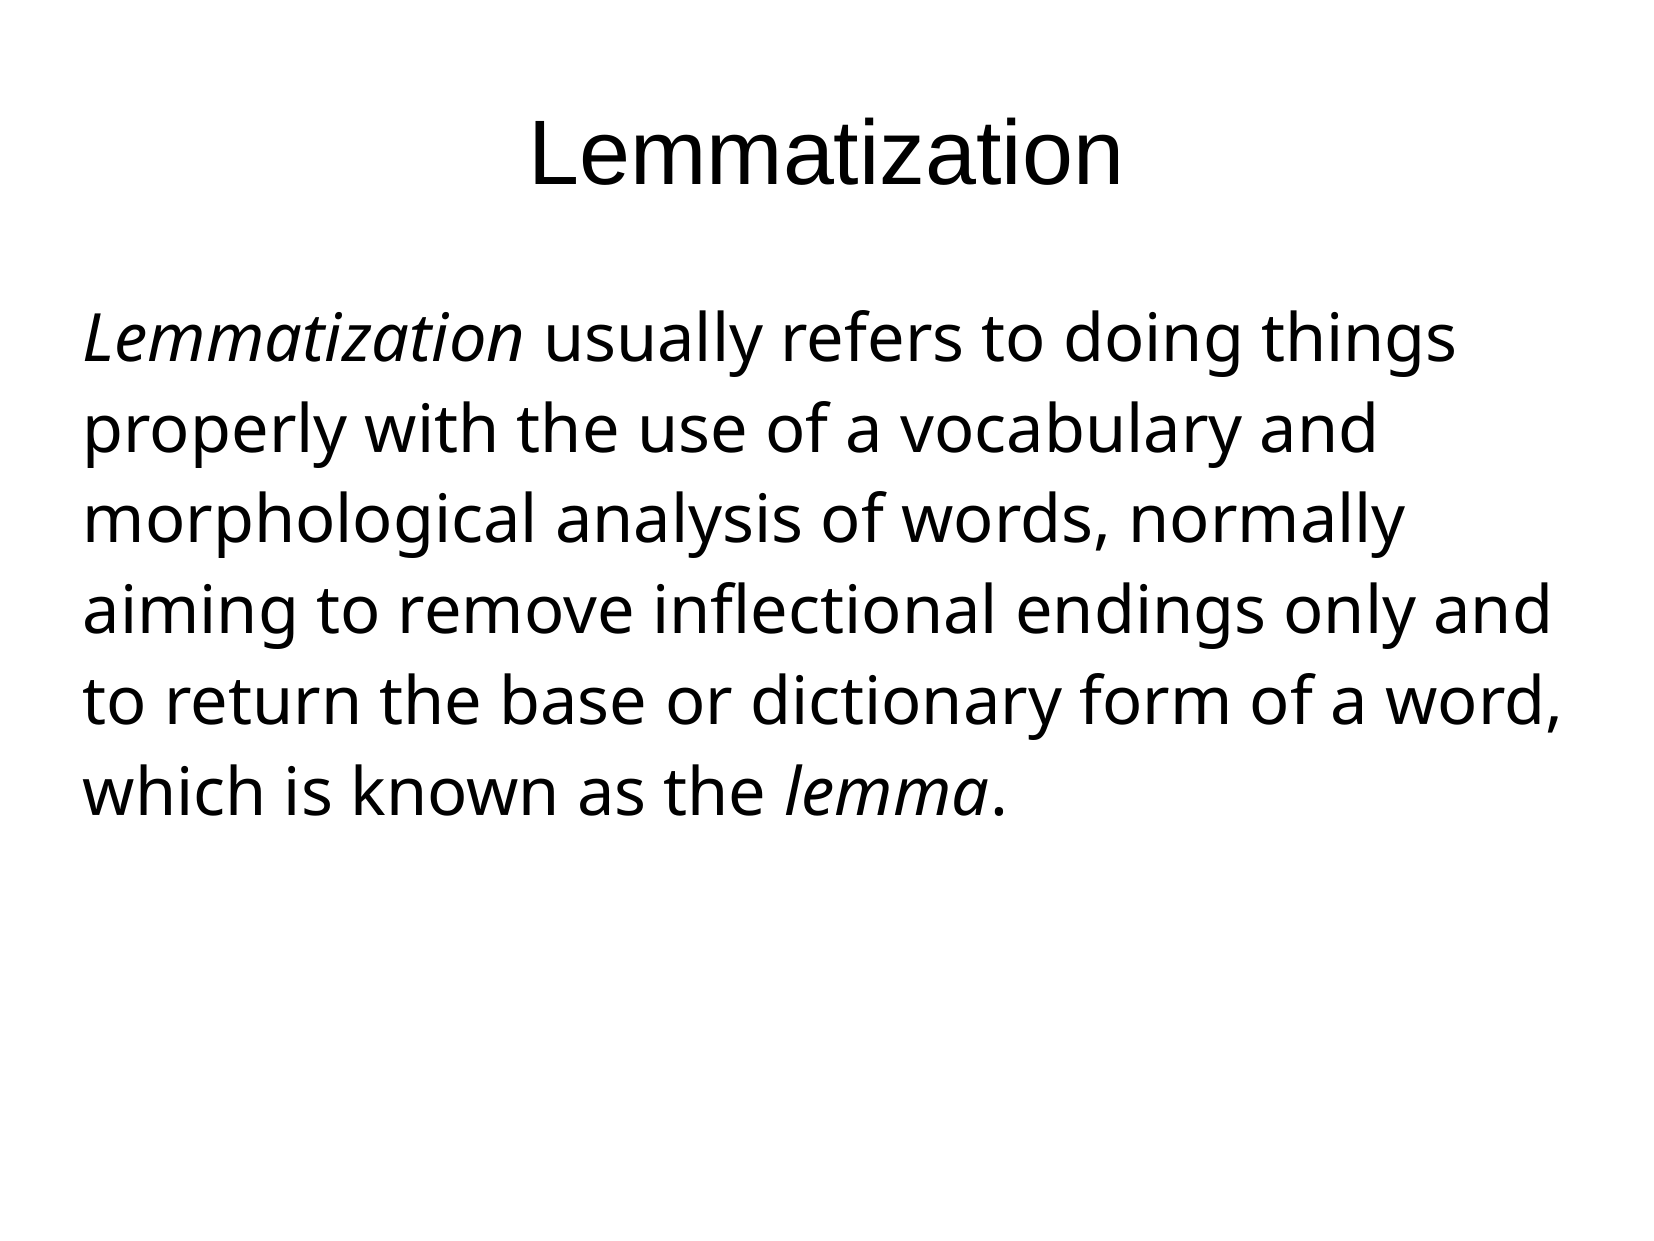

# Lemmatization
Lemmatization usually refers to doing things properly with the use of a vocabulary and morphological analysis of words, normally aiming to remove inflectional endings only and to return the base or dictionary form of a word, which is known as the lemma.